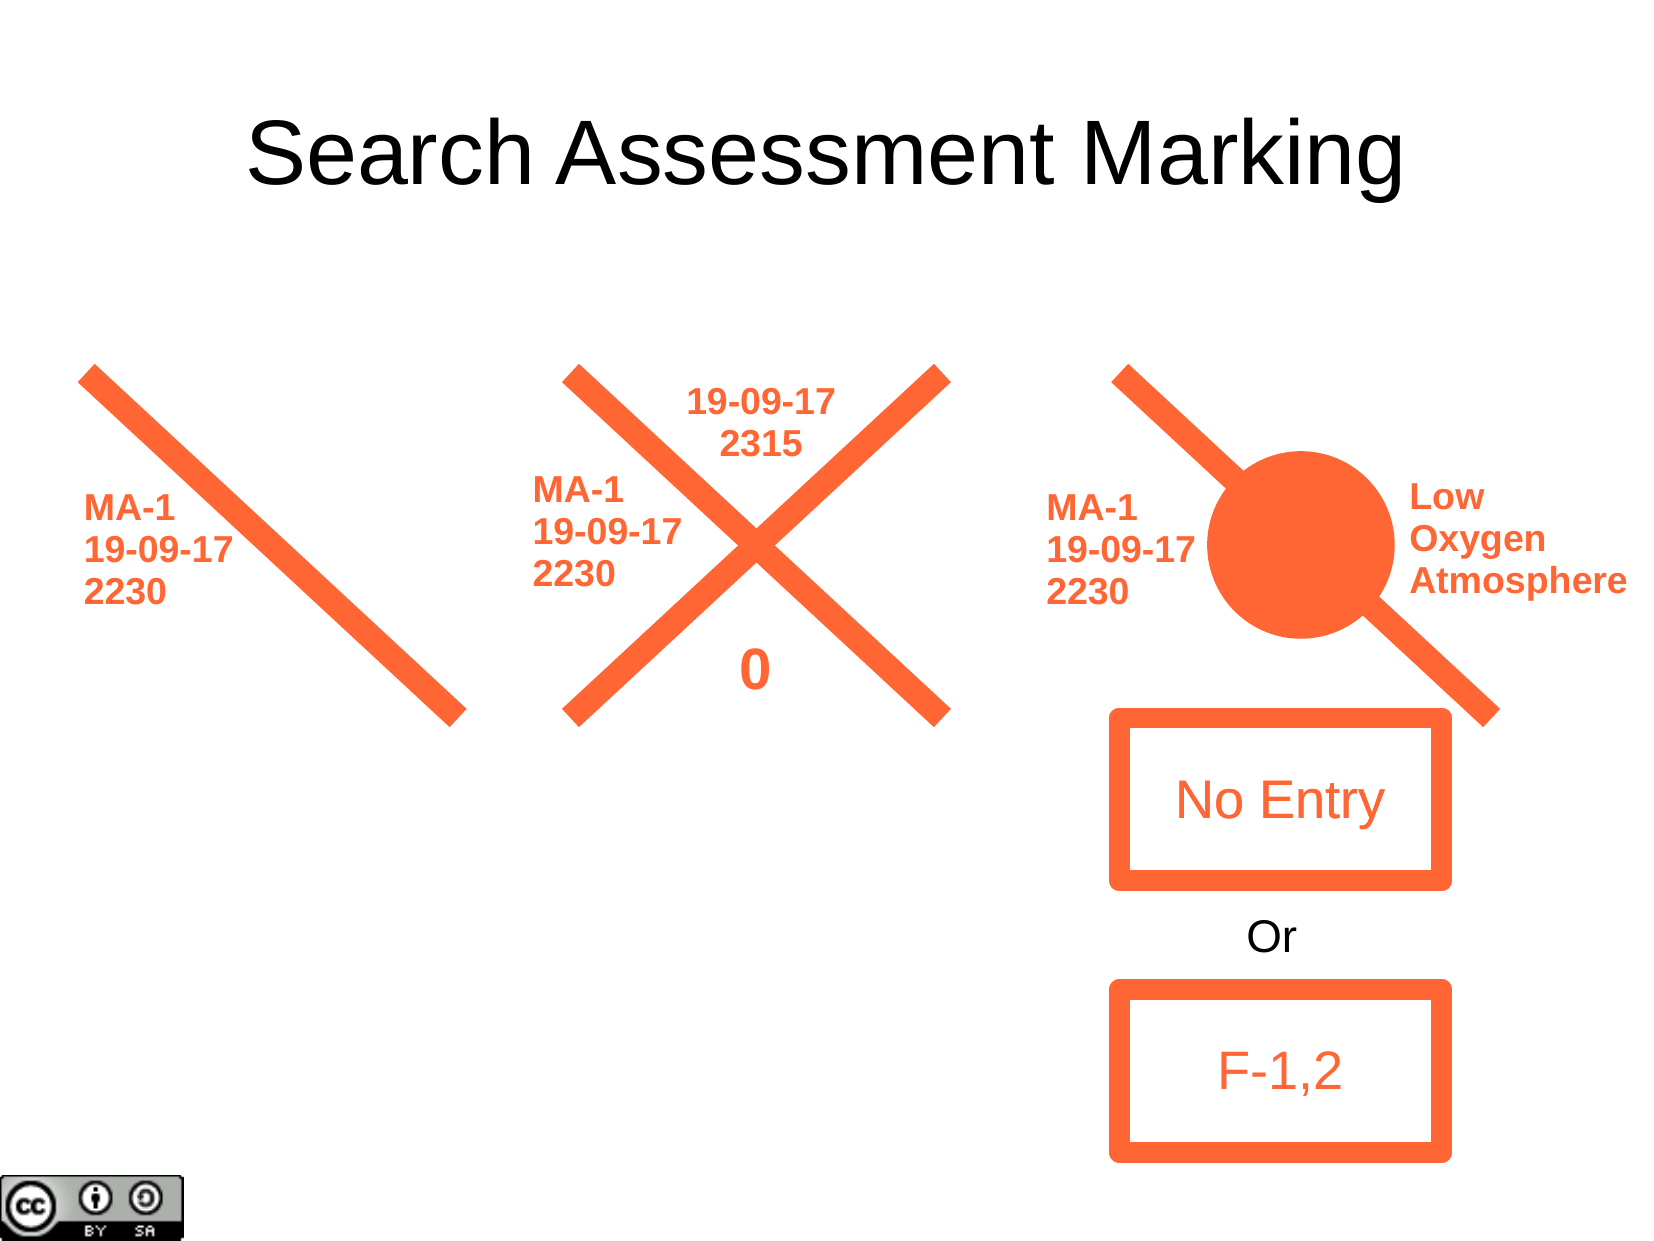

# Search Assessment Marking
19-09-17
2315
MA-1
19-09-17
2230
Low
Oxygen
Atmosphere
MA-1
19-09-17
2230
MA-1
19-09-17
2230
0
No Entry
No Entry
Or
F-1,2